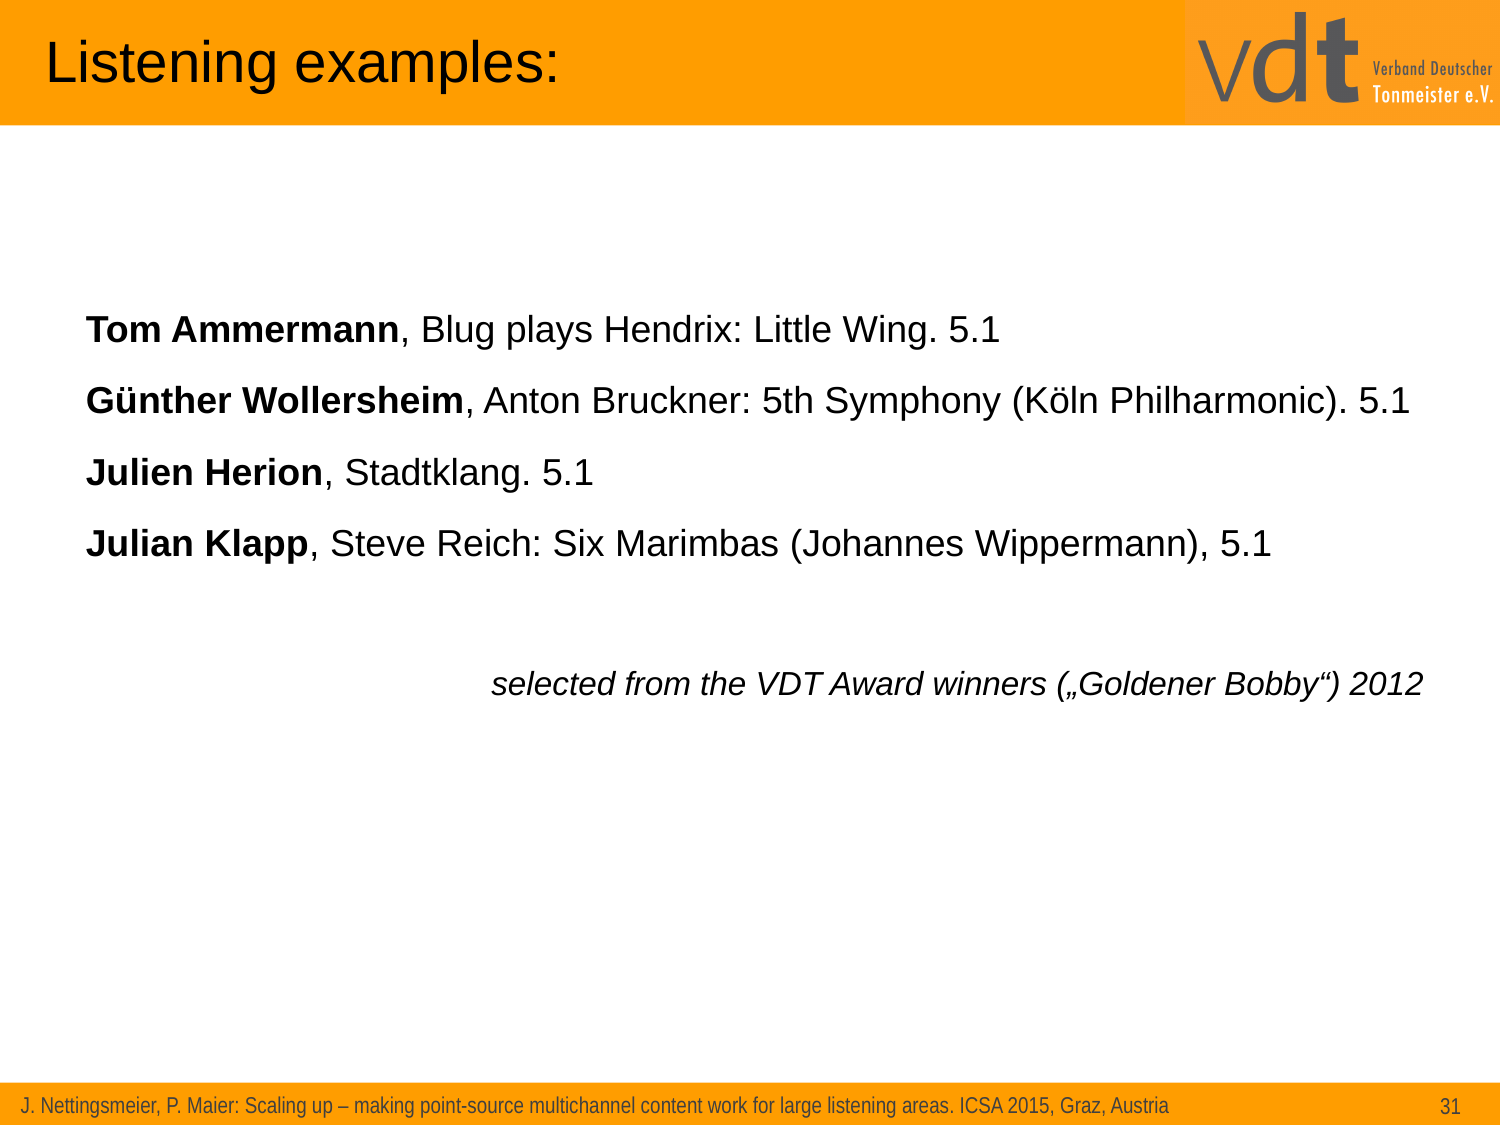

# Listening examples:
Tom Ammermann, Blug plays Hendrix: Little Wing. 5.1
Günther Wollersheim, Anton Bruckner: 5th Symphony (Köln Philharmonic). 5.1
Julien Herion, Stadtklang. 5.1
Julian Klapp, Steve Reich: Six Marimbas (Johannes Wippermann), 5.1
selected from the VDT Award winners („Goldener Bobby“) 2012